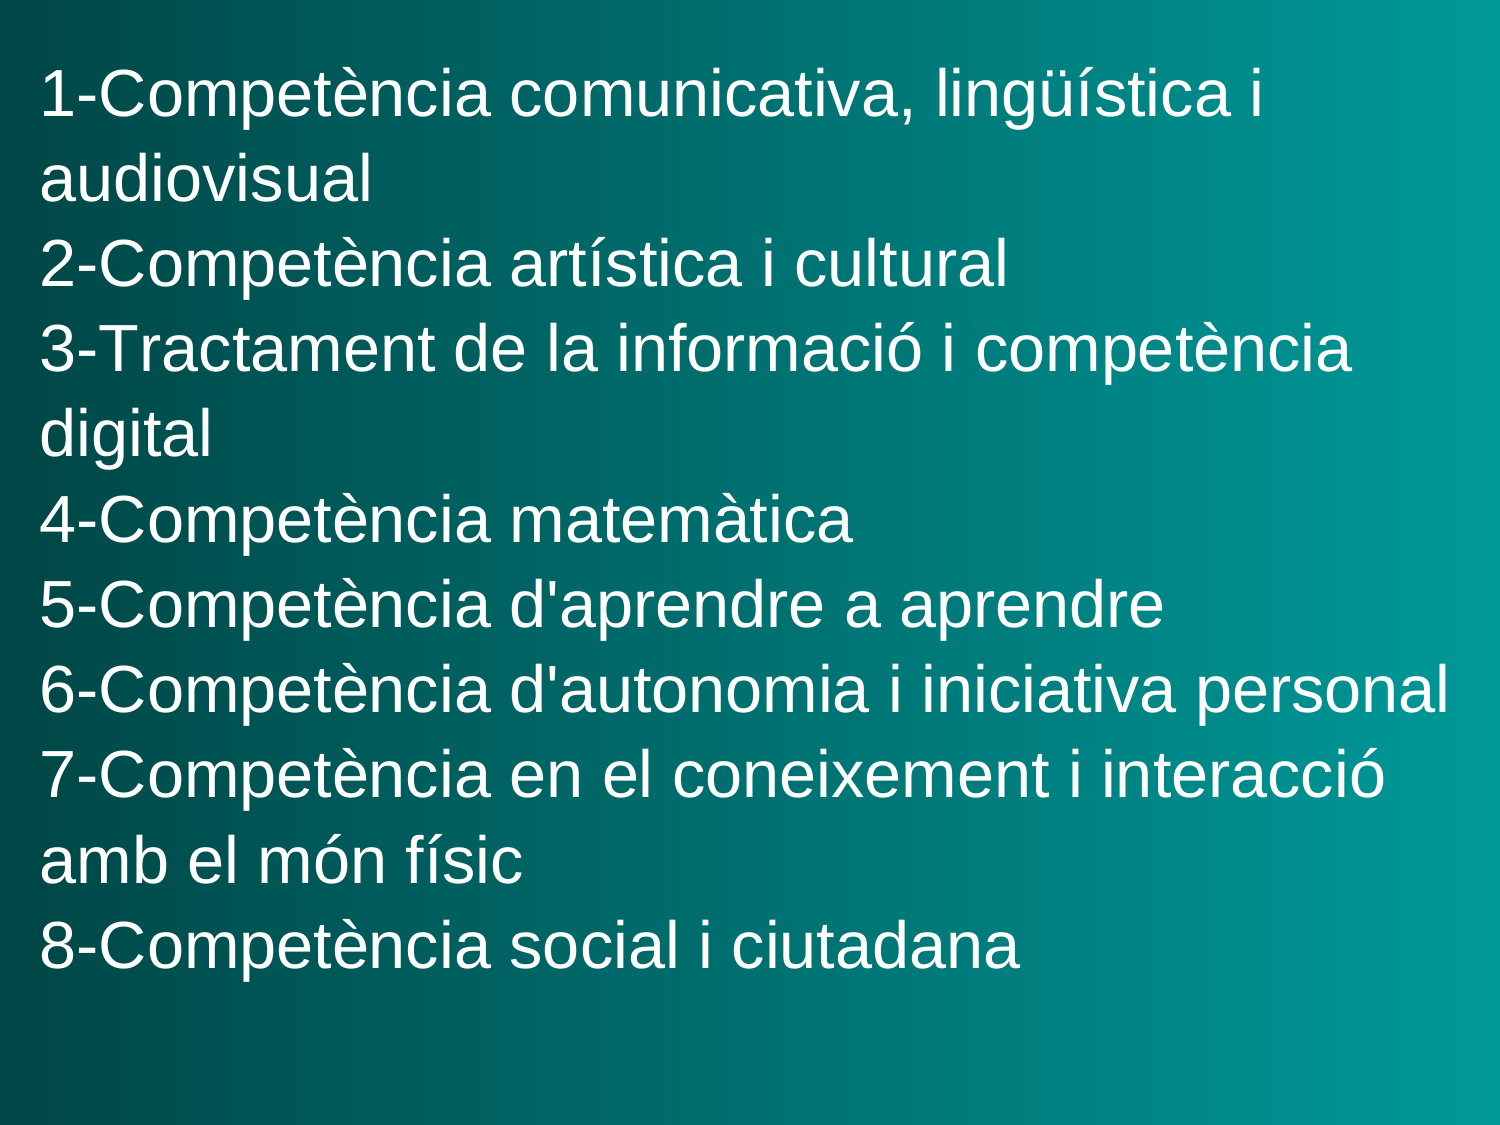

1-Competència comunicativa, lingüística i audiovisual
2-Competència artística i cultural
3-Tractament de la informació i competència digital
4-Competència matemàtica
5-Competència d'aprendre a aprendre
6-Competència d'autonomia i iniciativa personal
7-Competència en el coneixement i interacció amb el món físic
8-Competència social i ciutadana